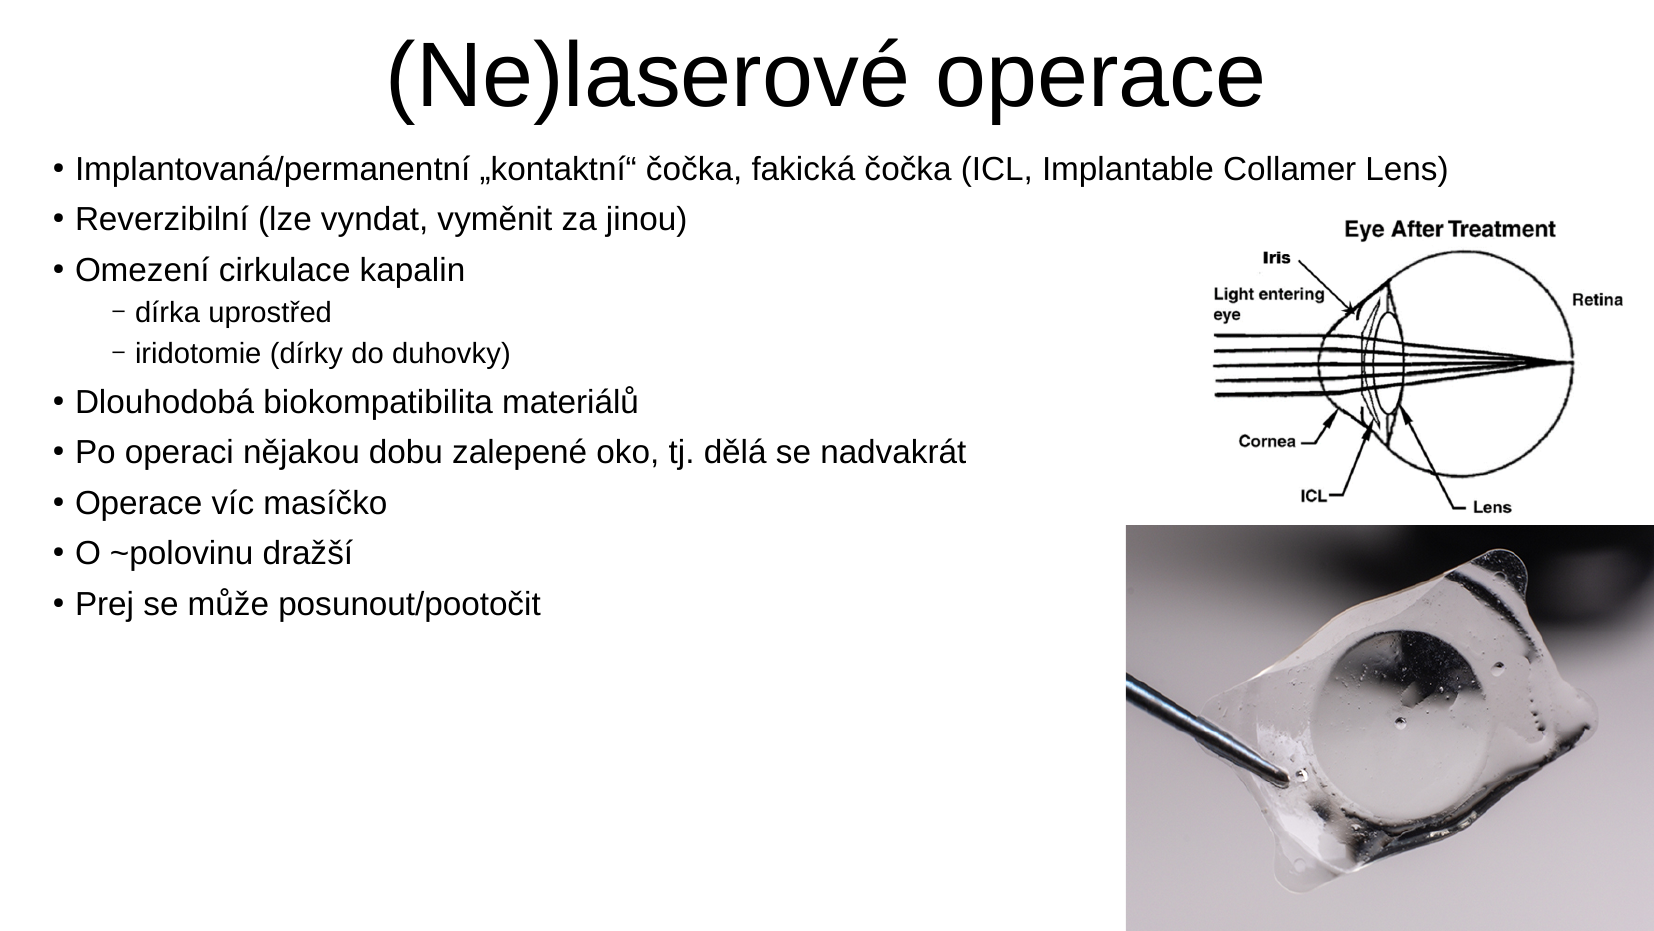

# (Ne)laserové operace
Implantovaná/permanentní „kontaktní“ čočka, fakická čočka (ICL, Implantable Collamer Lens)
Reverzibilní (lze vyndat, vyměnit za jinou)
Omezení cirkulace kapalin
dírka uprostřed
iridotomie (dírky do duhovky)
Dlouhodobá biokompatibilita materiálů
Po operaci nějakou dobu zalepené oko, tj. dělá se nadvakrát
Operace víc masíčko
O ~polovinu dražší
Prej se může posunout/pootočit
22